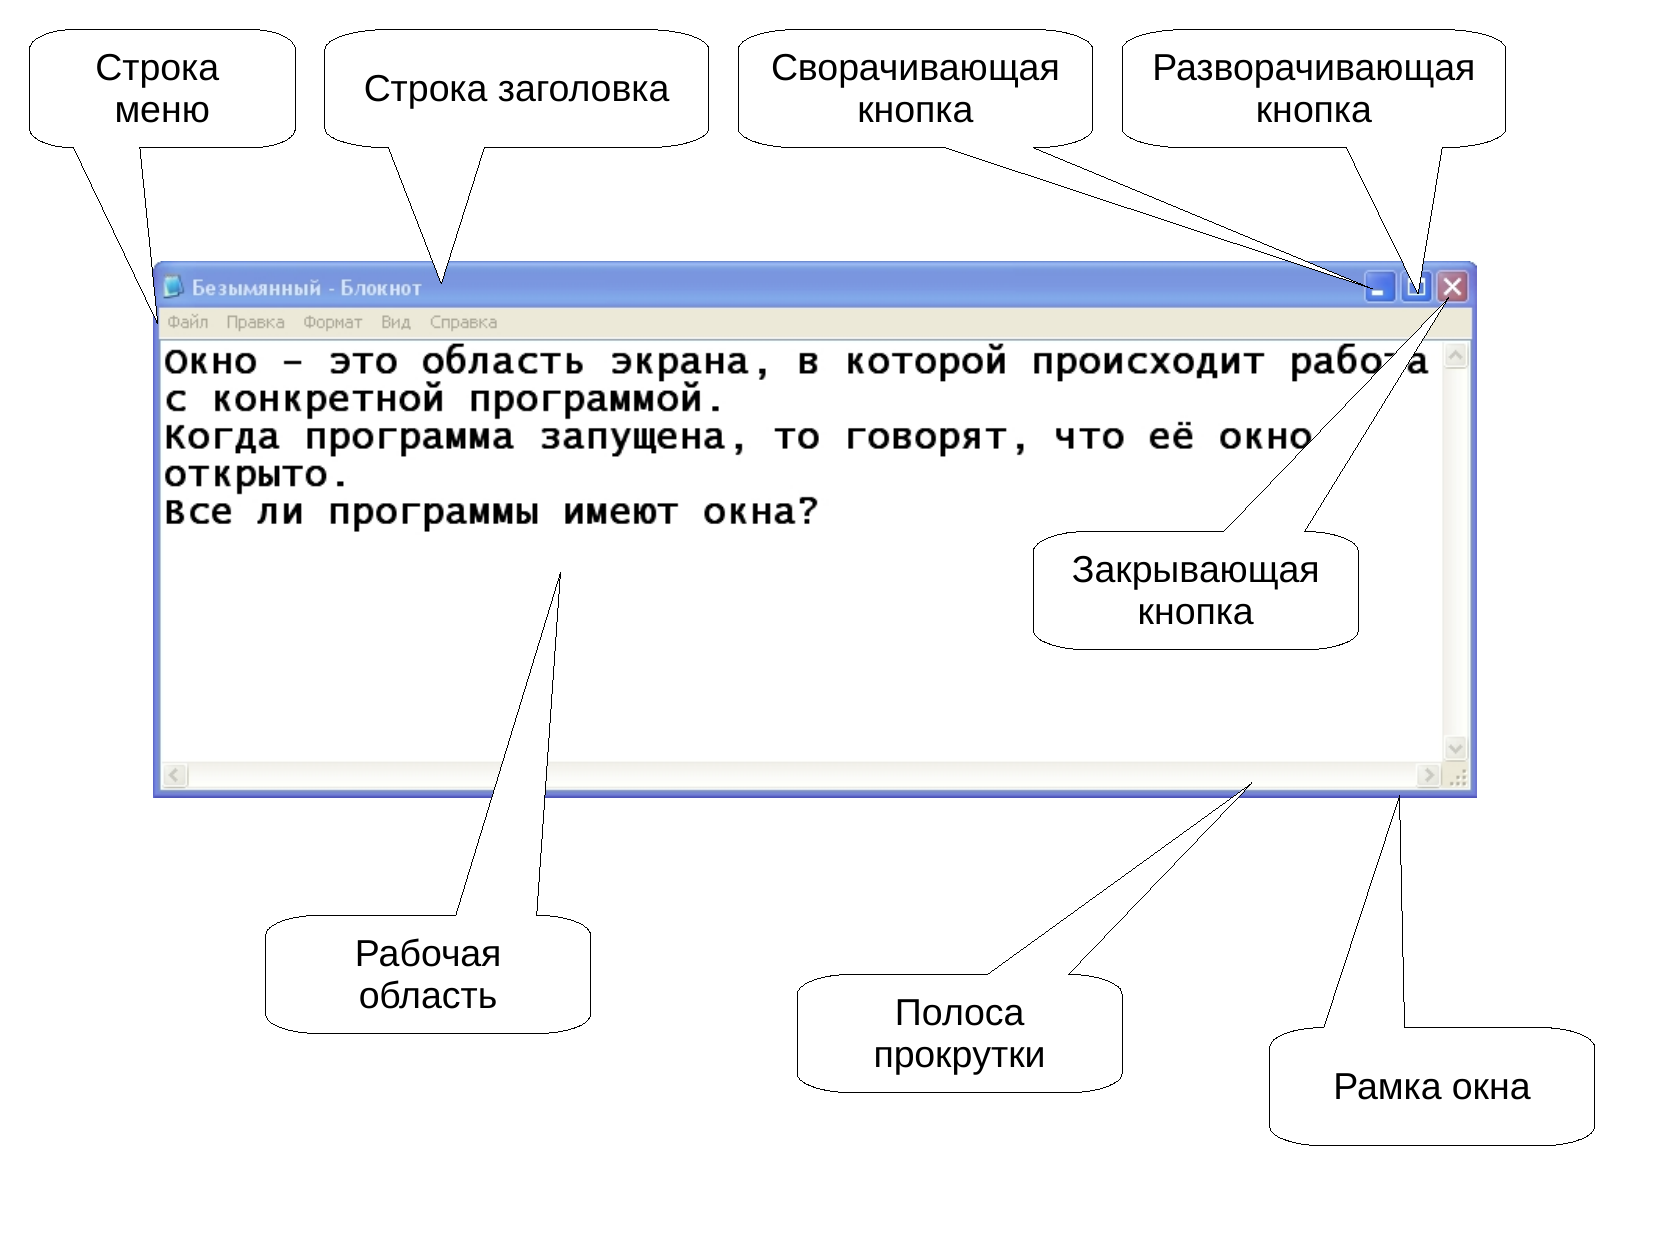

Строка
меню
Строка заголовка
Сворачивающая кнопка
Разворачивающая кнопка
Закрывающая кнопка
Рабочая область
Полоса прокрутки
Рамка окна